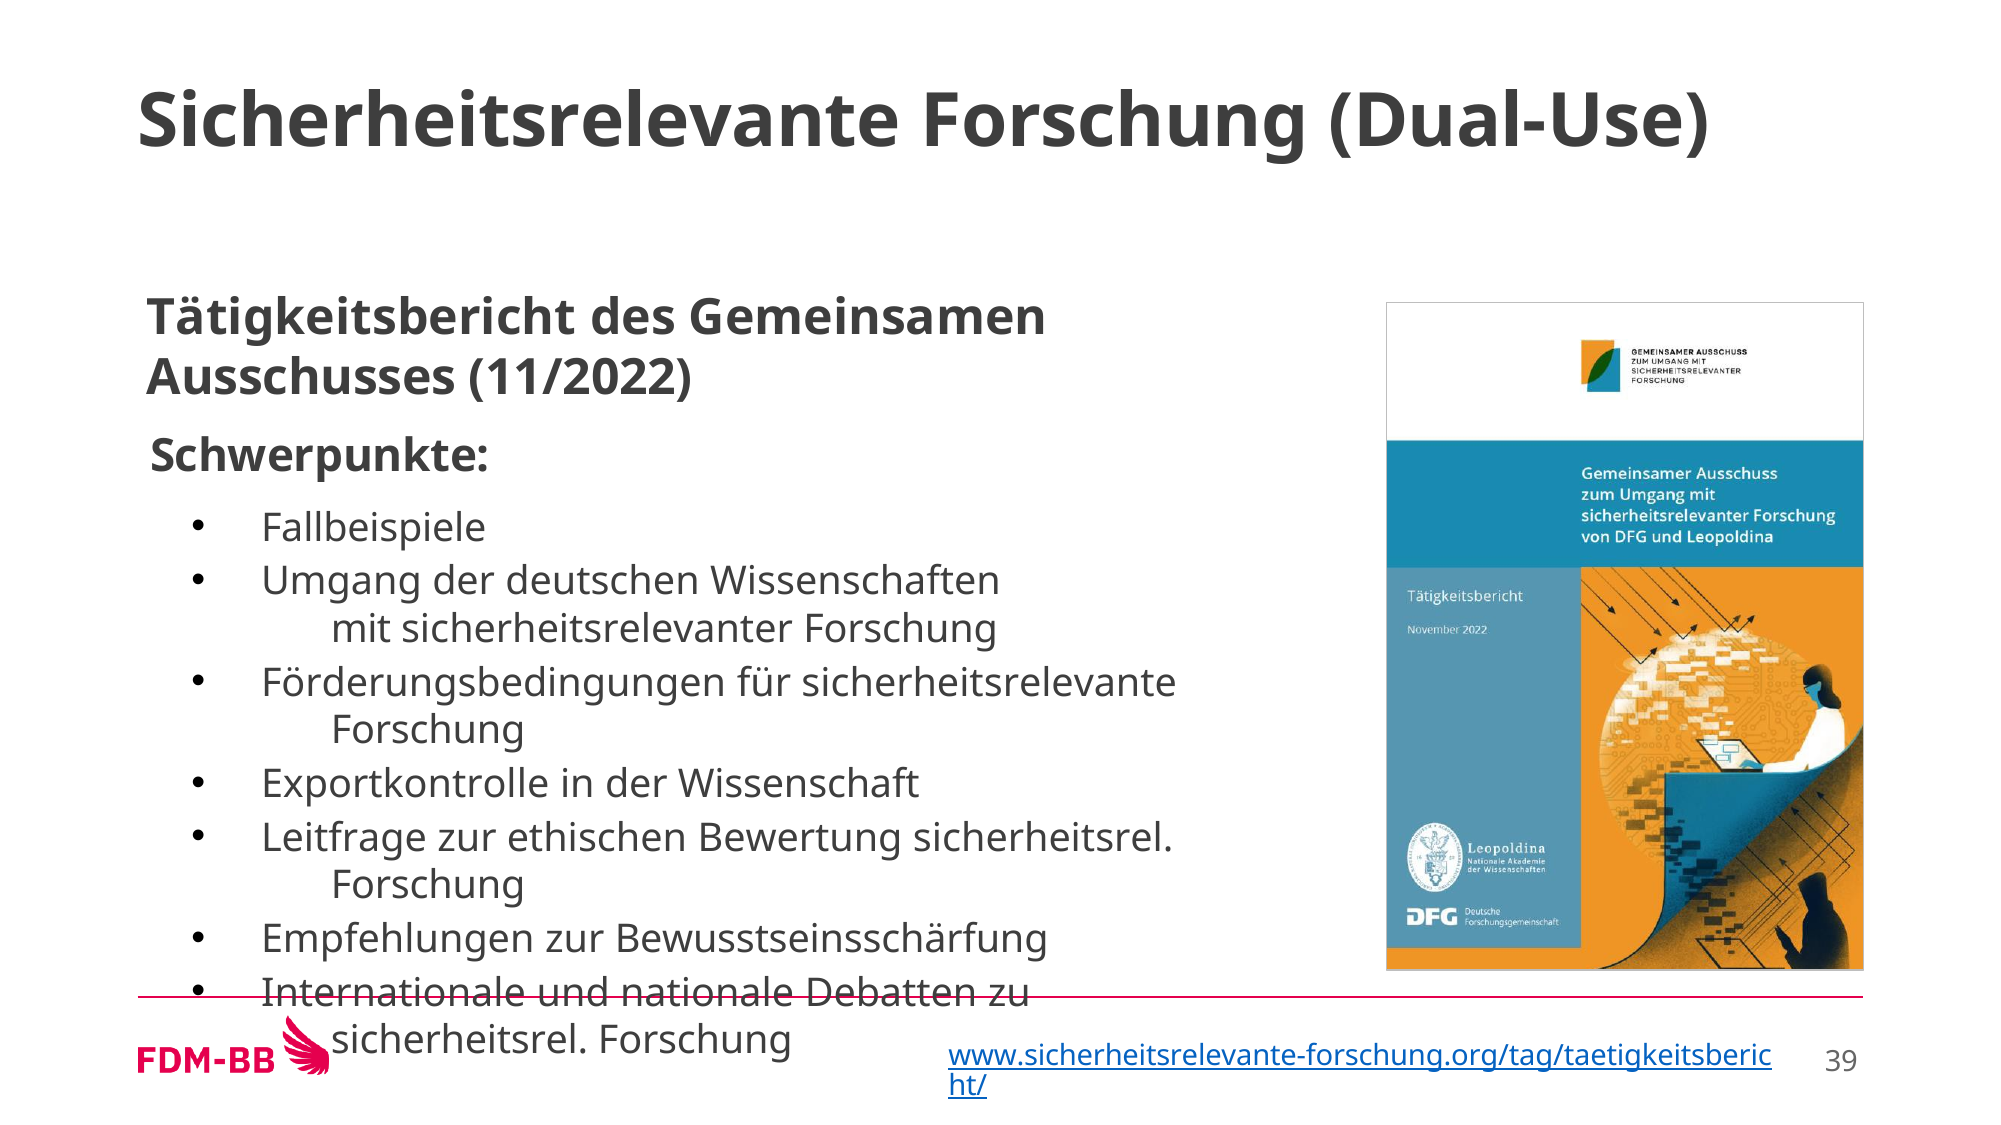

# Sicherheitsrelevante Forschung (Dual-Use)
Tätigkeitsbericht des Gemeinsamen Ausschusses (11/2022)
Schwerpunkte:
Fallbeispiele
Umgang der deutschen Wissenschaften mit sicherheitsrelevanter Forschung
Förderungsbedingungen für sicherheitsrelevante Forschung
Exportkontrolle in der Wissenschaft
Leitfrage zur ethischen Bewertung sicherheitsrel. Forschung
Empfehlungen zur Bewusstseinsschärfung
Internationale und nationale Debatten zu sicherheitsrel. Forschung
www.sicherheitsrelevante-forschung.org/tag/taetigkeitsbericht/
39